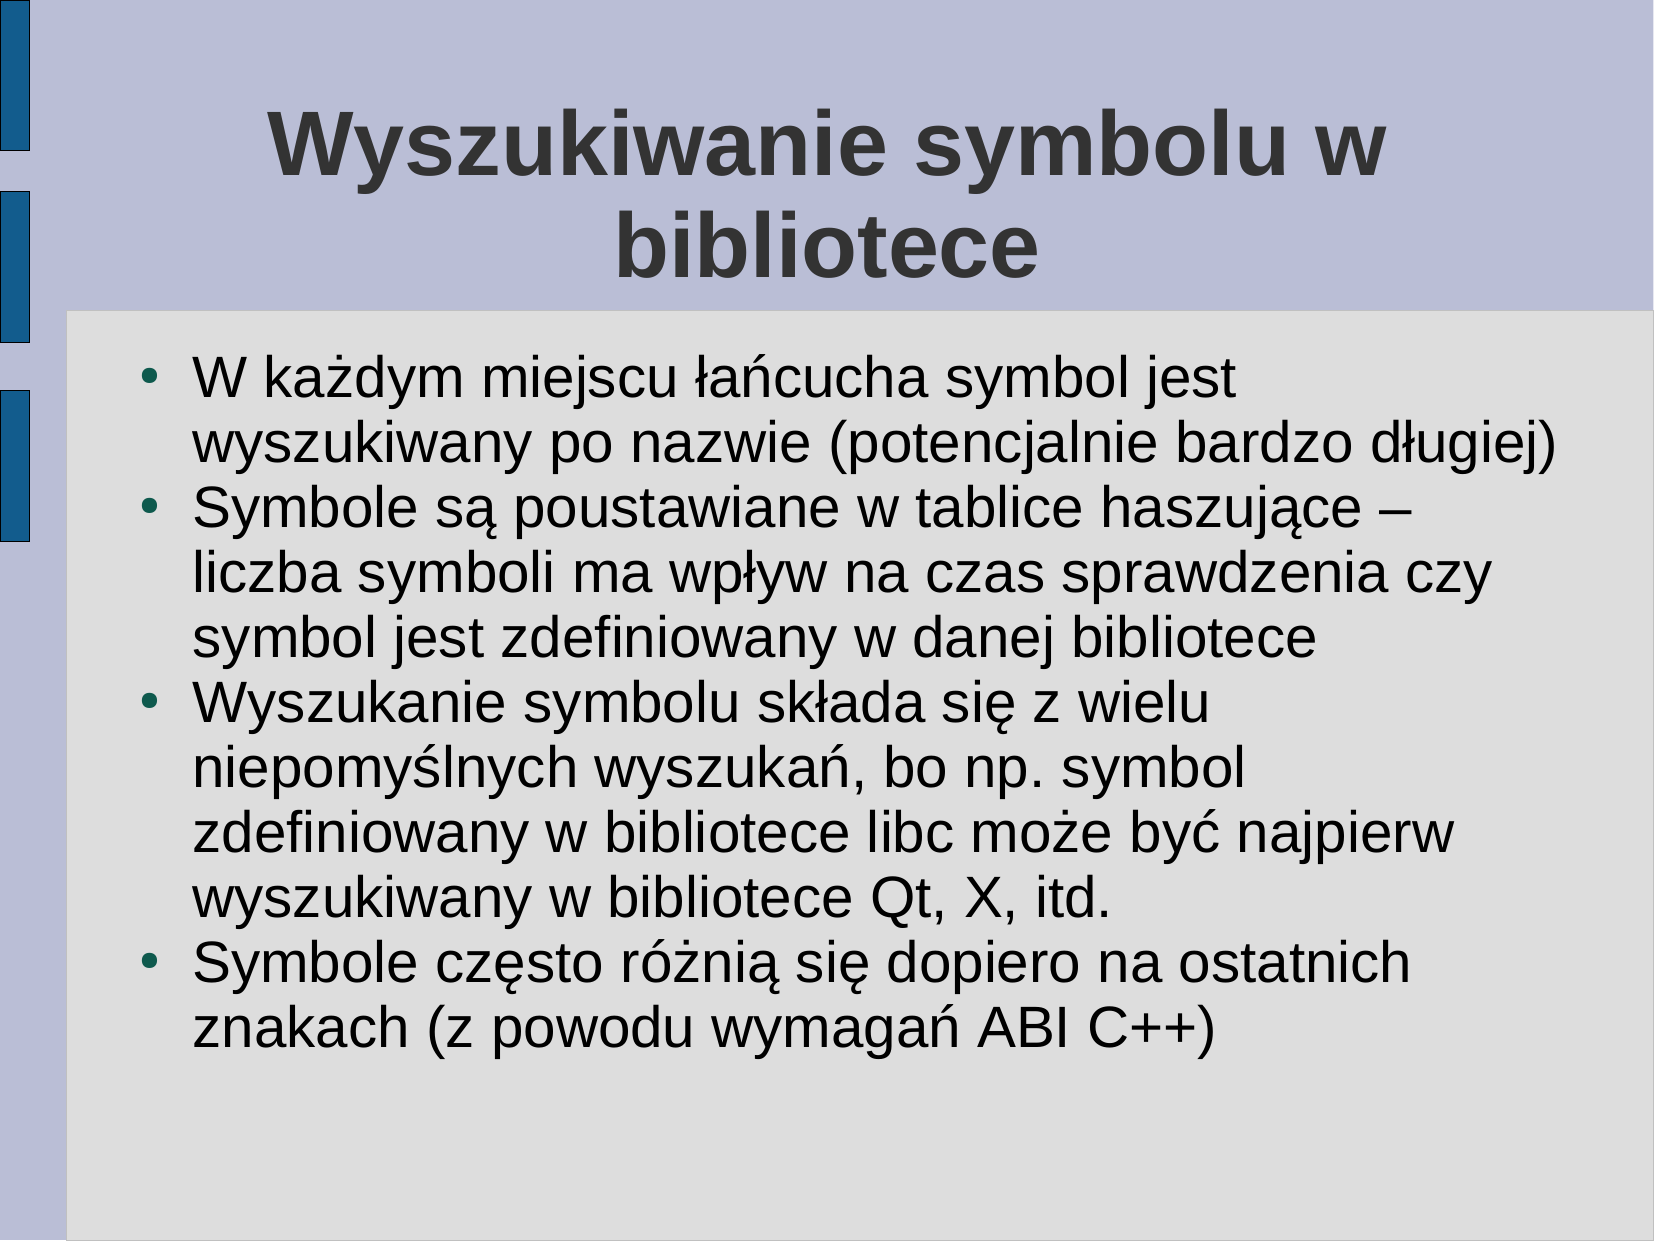

# Wyszukiwanie symbolu w bibliotece
W każdym miejscu łańcucha symbol jest wyszukiwany po nazwie (potencjalnie bardzo długiej)
Symbole są poustawiane w tablice haszujące – liczba symboli ma wpływ na czas sprawdzenia czy symbol jest zdefiniowany w danej bibliotece
Wyszukanie symbolu składa się z wielu niepomyślnych wyszukań, bo np. symbol zdefiniowany w bibliotece libc może być najpierw wyszukiwany w bibliotece Qt, X, itd.
Symbole często różnią się dopiero na ostatnich znakach (z powodu wymagań ABI C++)